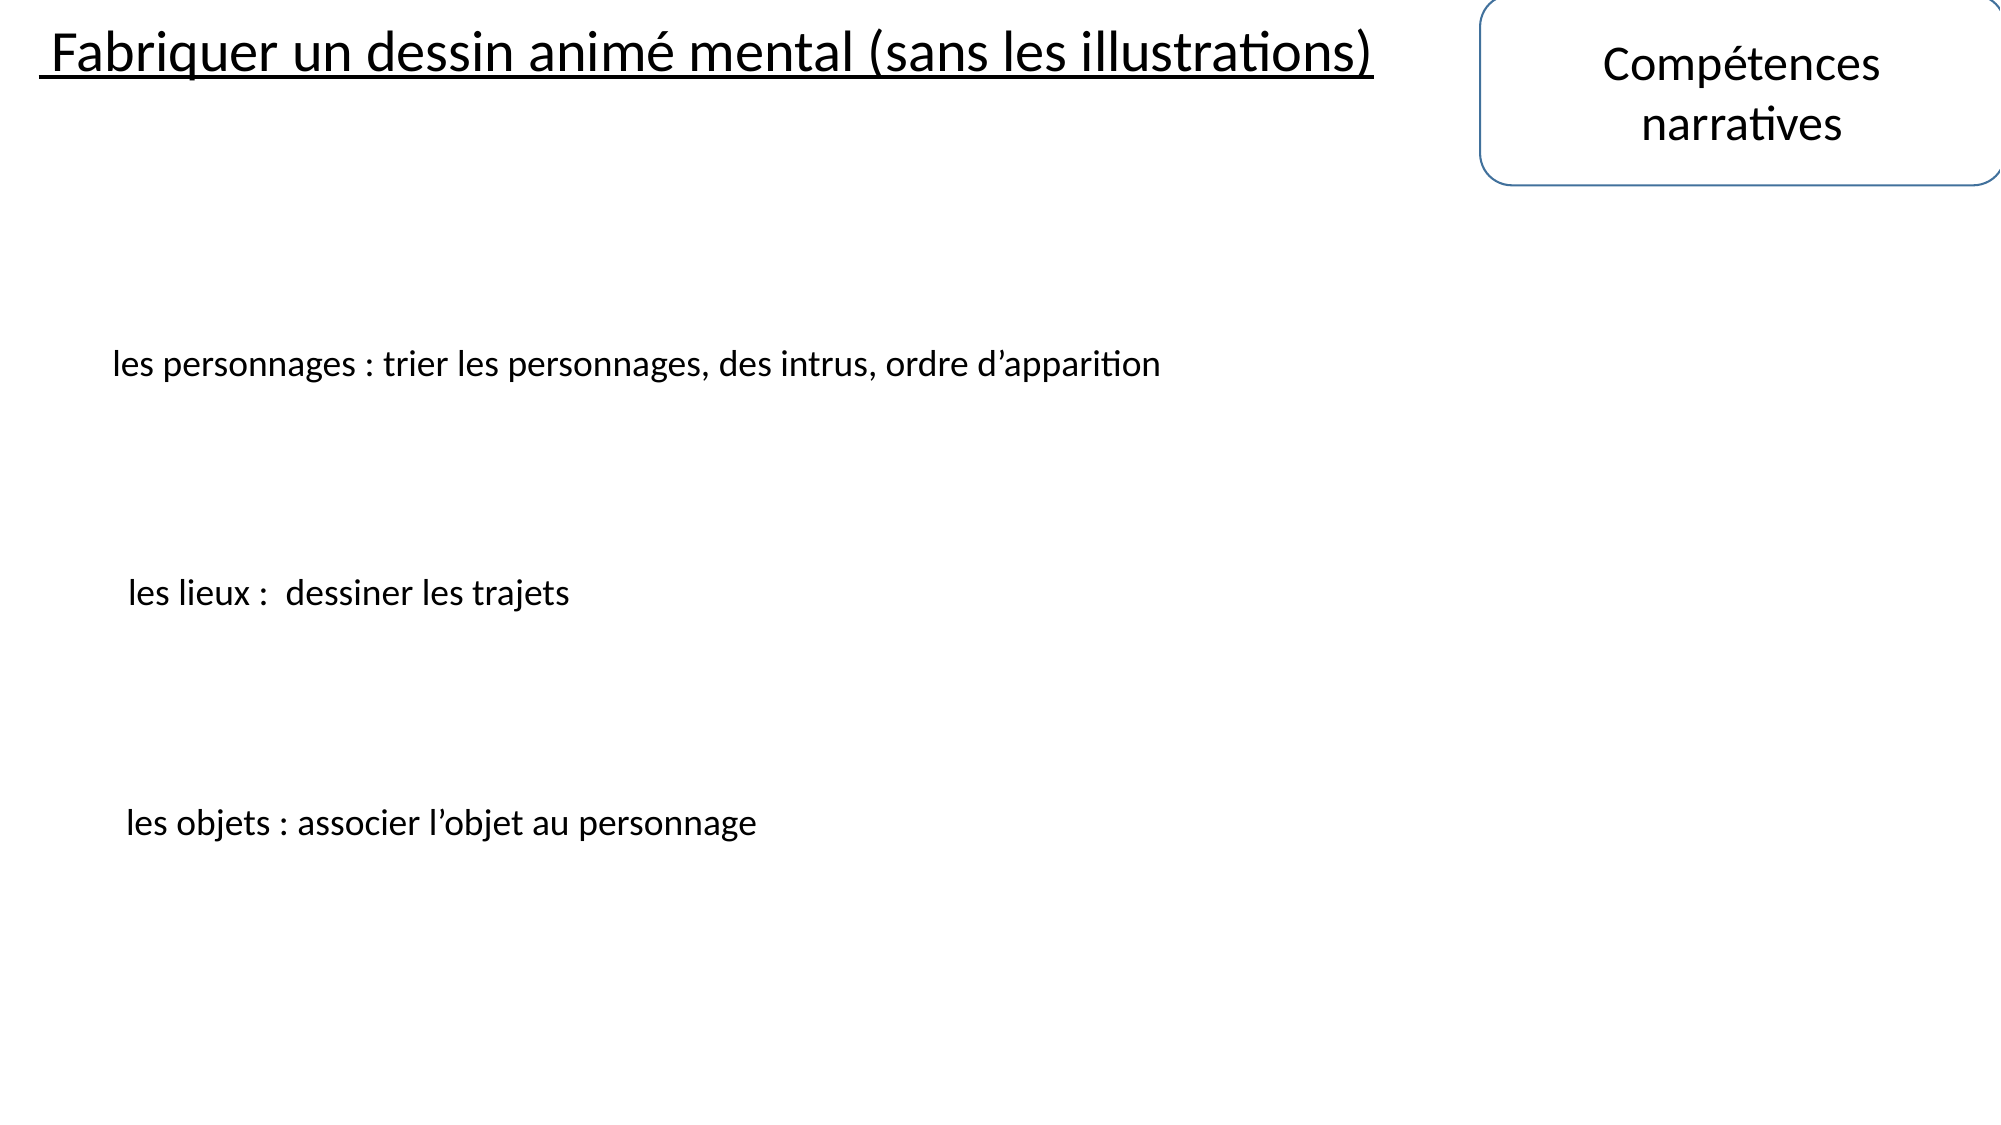

Compétences narratives
 Fabriquer un dessin animé mental (sans les illustrations)
 les personnages : trier les personnages, des intrus, ordre d’apparition
les lieux : dessiner les trajets
les objets : associer l’objet au personnage